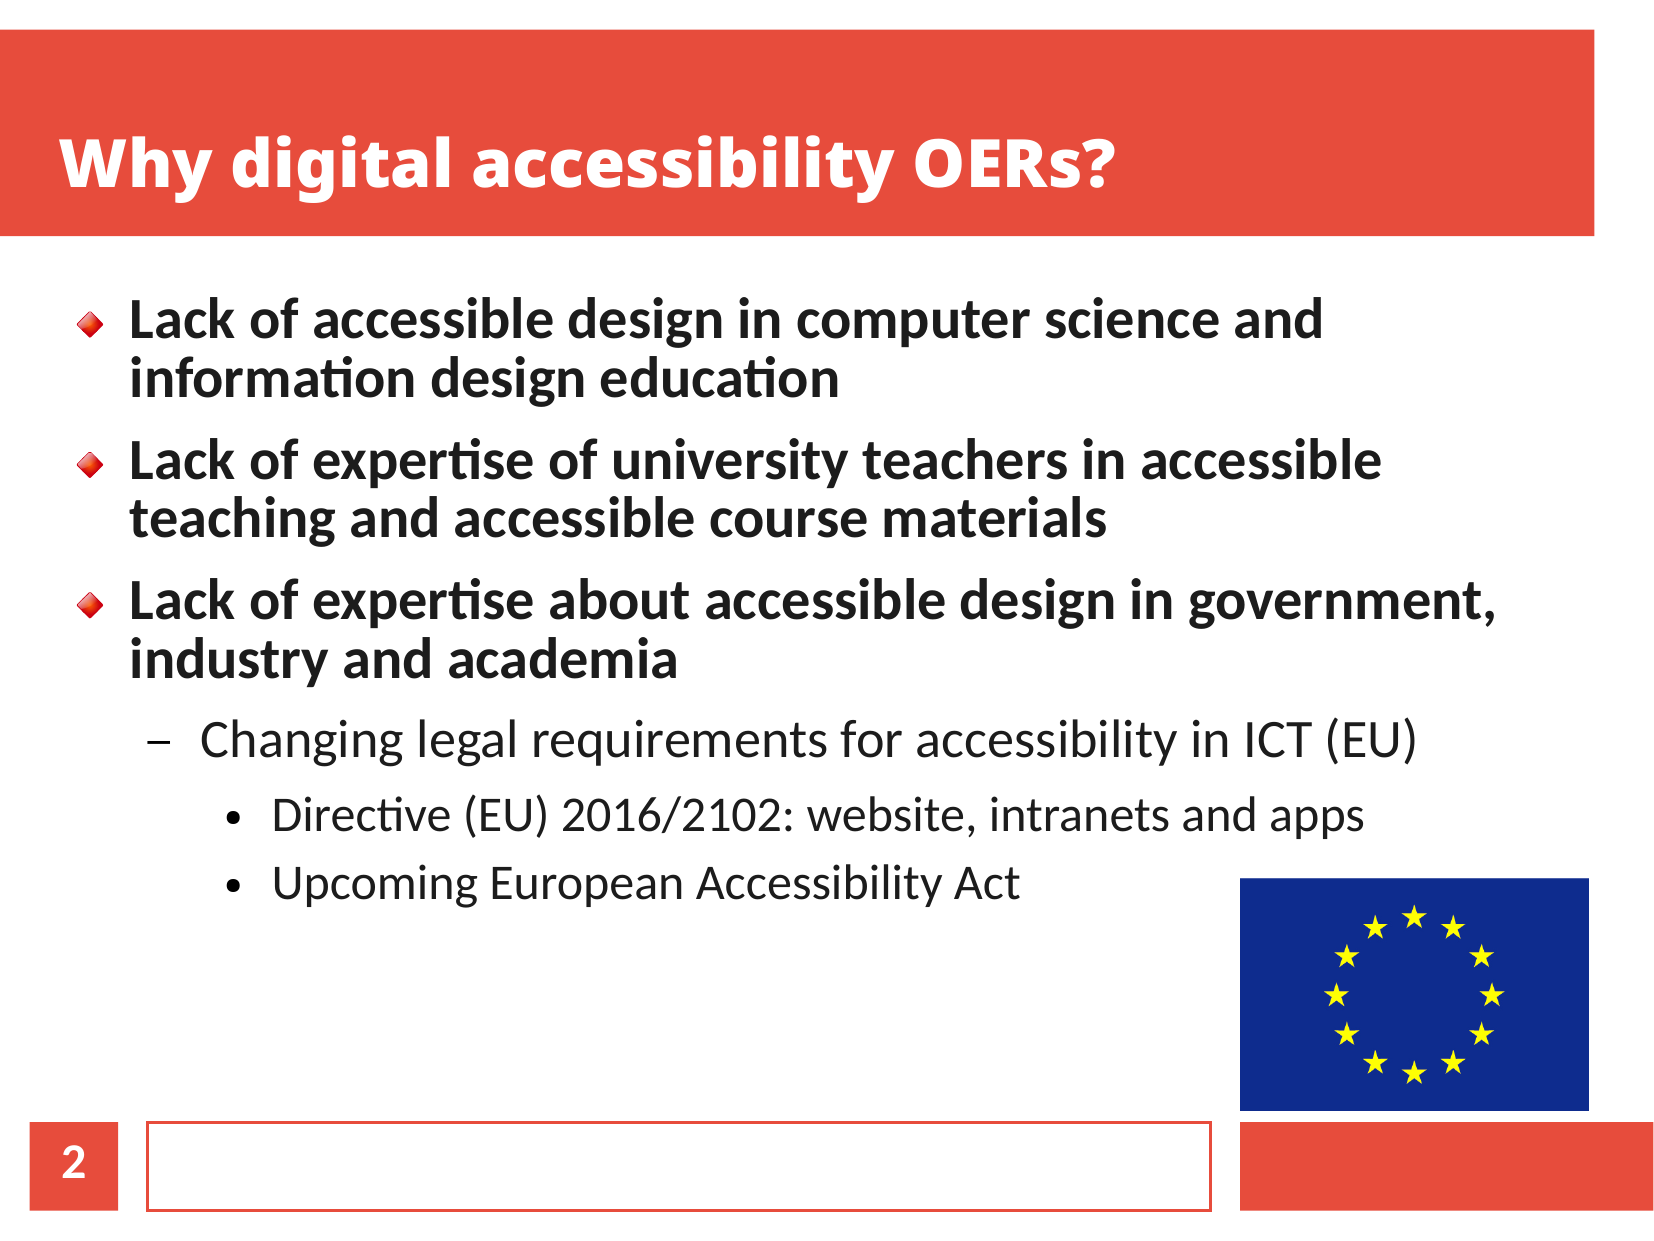

# Why digital accessibility OERs?
Lack of accessible design in computer science and information design education
Lack of expertise of university teachers in accessible teaching and accessible course materials
Lack of expertise about accessible design in government, industry and academia
Changing legal requirements for accessibility in ICT (EU)
Directive (EU) 2016/2102: website, intranets and apps
Upcoming European Accessibility Act
2